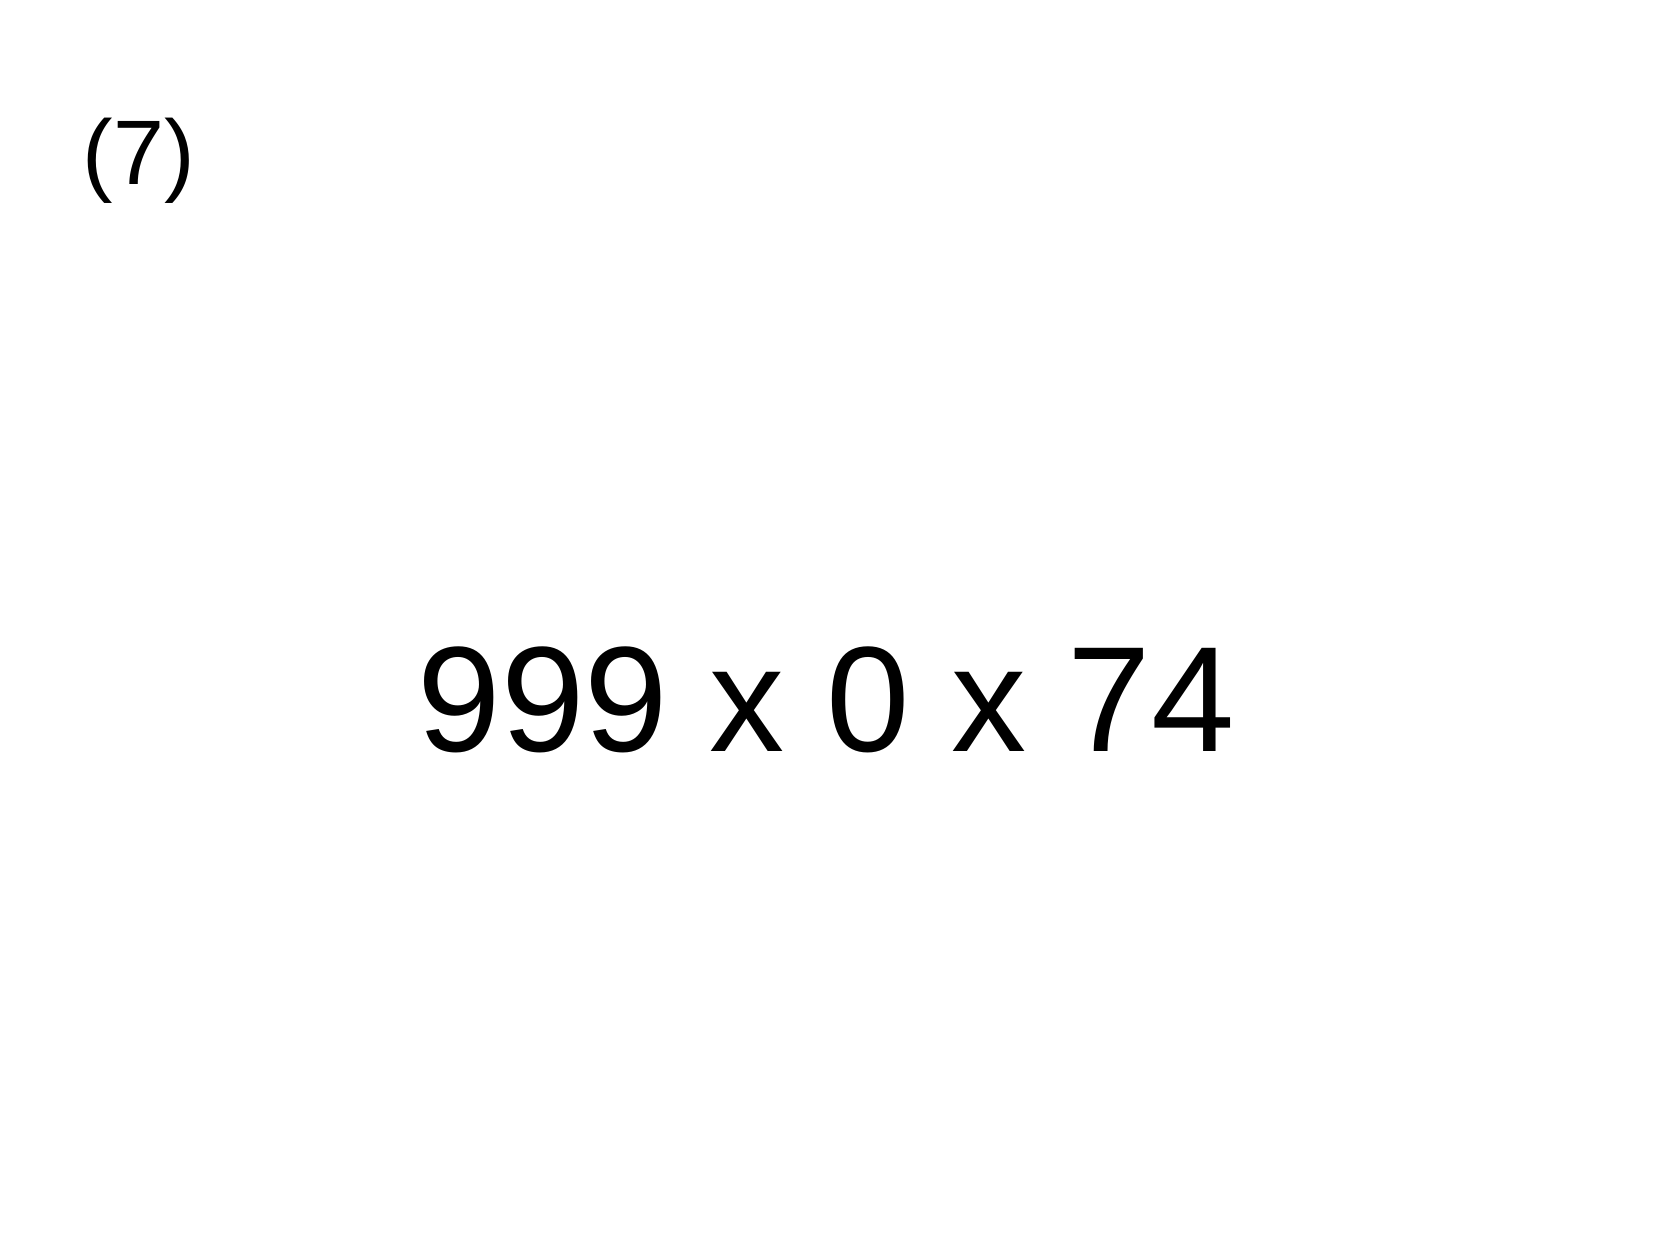

# (7)
999 x 0 x 74